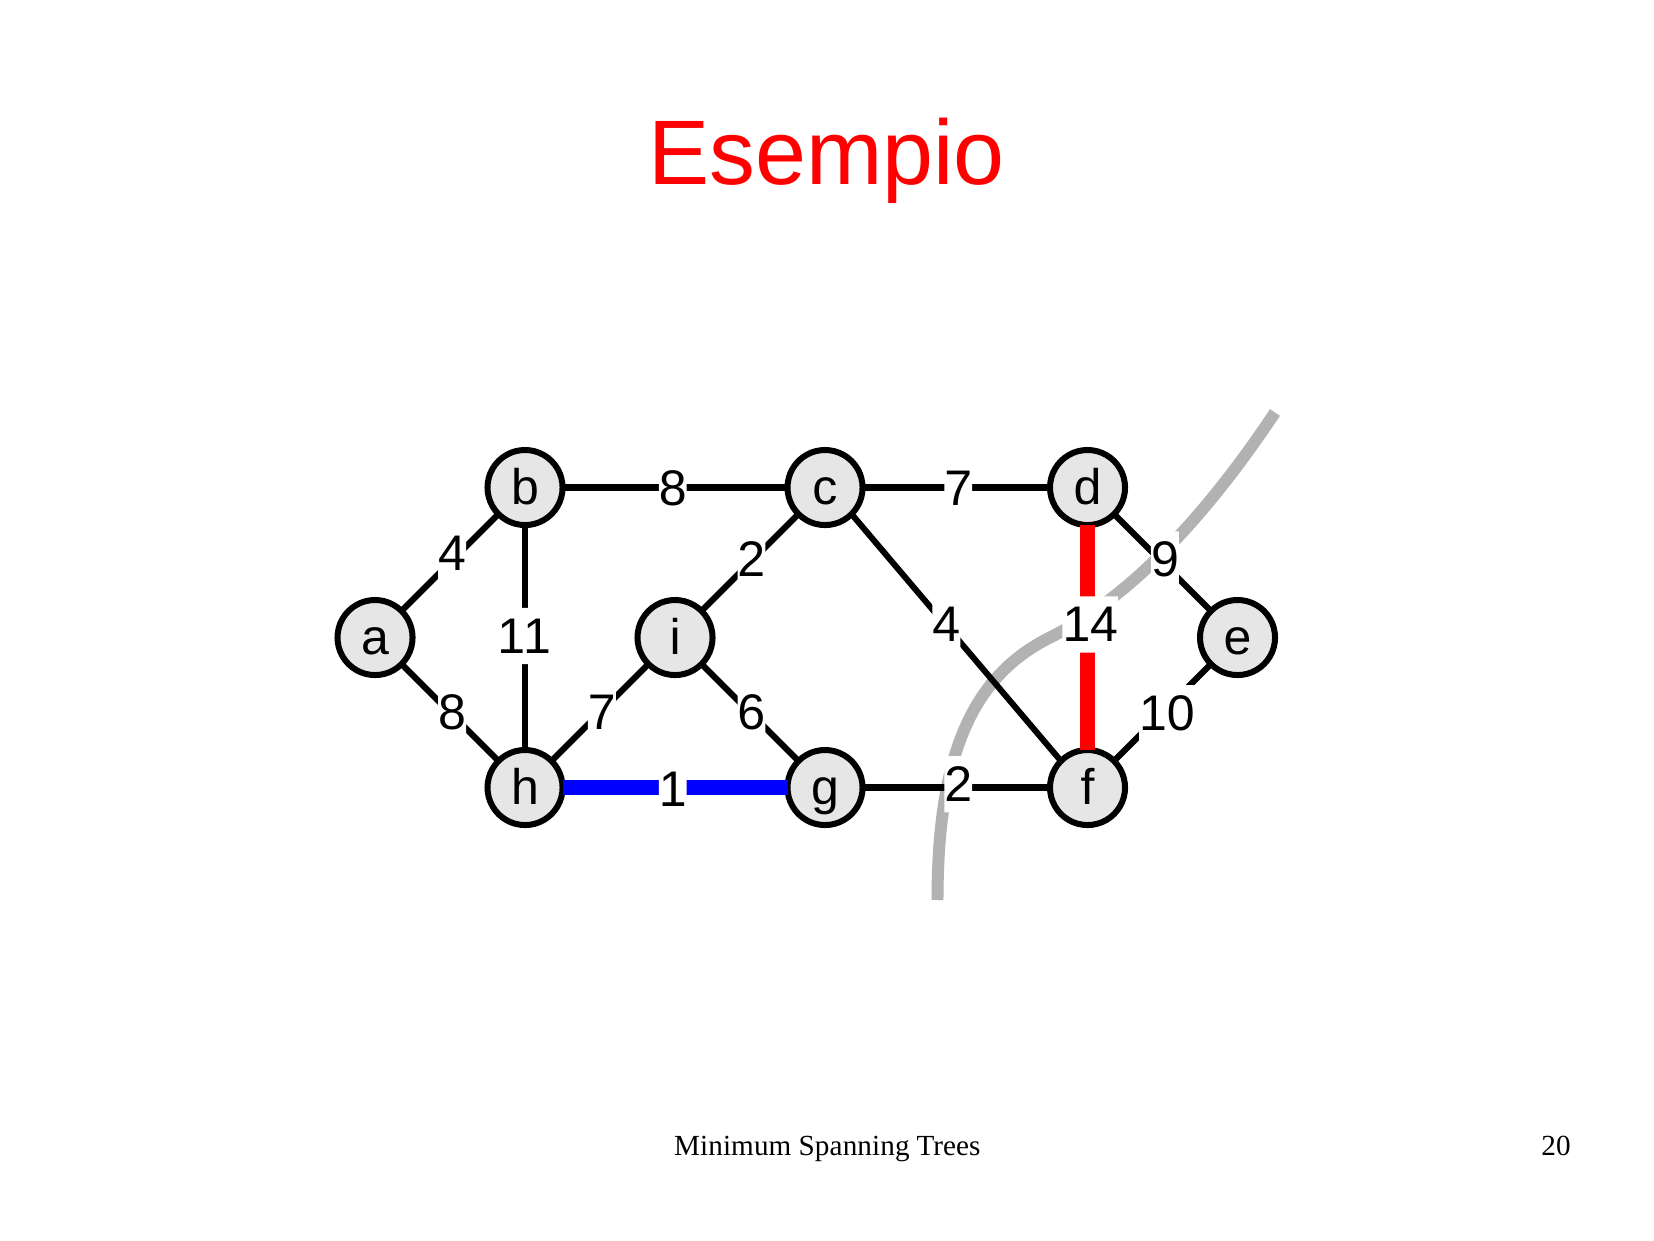

# Esempio
b
c
d
8
7
4
2
9
4
14
a
i
e
11
8
7
6
10
h
g
f
2
1
Minimum Spanning Trees
20